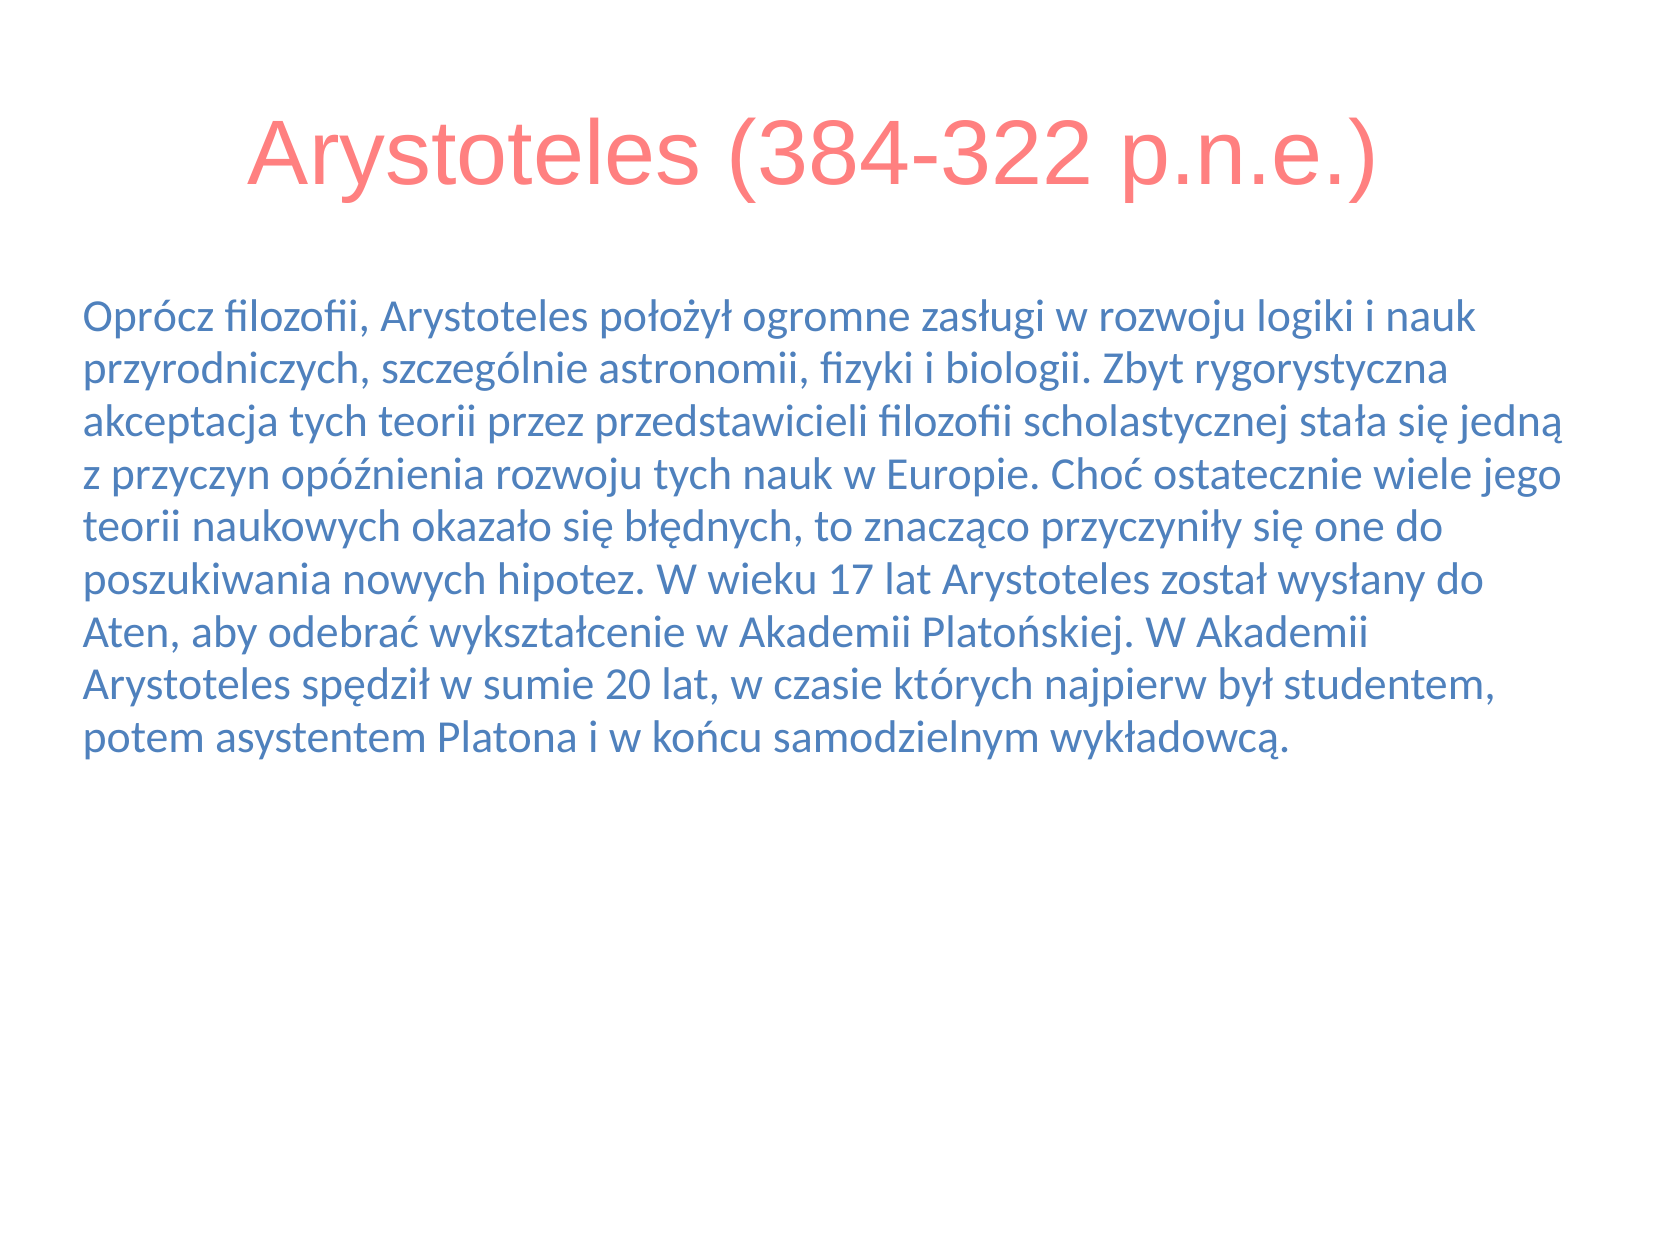

# Arystoteles (384-322 p.n.e.)
Oprócz filozofii, Arystoteles położył ogromne zasługi w rozwoju logiki i nauk przyrodniczych, szczególnie astronomii, fizyki i biologii. Zbyt rygorystyczna akceptacja tych teorii przez przedstawicieli filozofii scholastycznej stała się jedną z przyczyn opóźnienia rozwoju tych nauk w Europie. Choć ostatecznie wiele jego teorii naukowych okazało się błędnych, to znacząco przyczyniły się one do poszukiwania nowych hipotez. W wieku 17 lat Arystoteles został wysłany do Aten, aby odebrać wykształcenie w Akademii Platońskiej. W Akademii Arystoteles spędził w sumie 20 lat, w czasie których najpierw był studentem, potem asystentem Platona i w końcu samodzielnym wykładowcą.